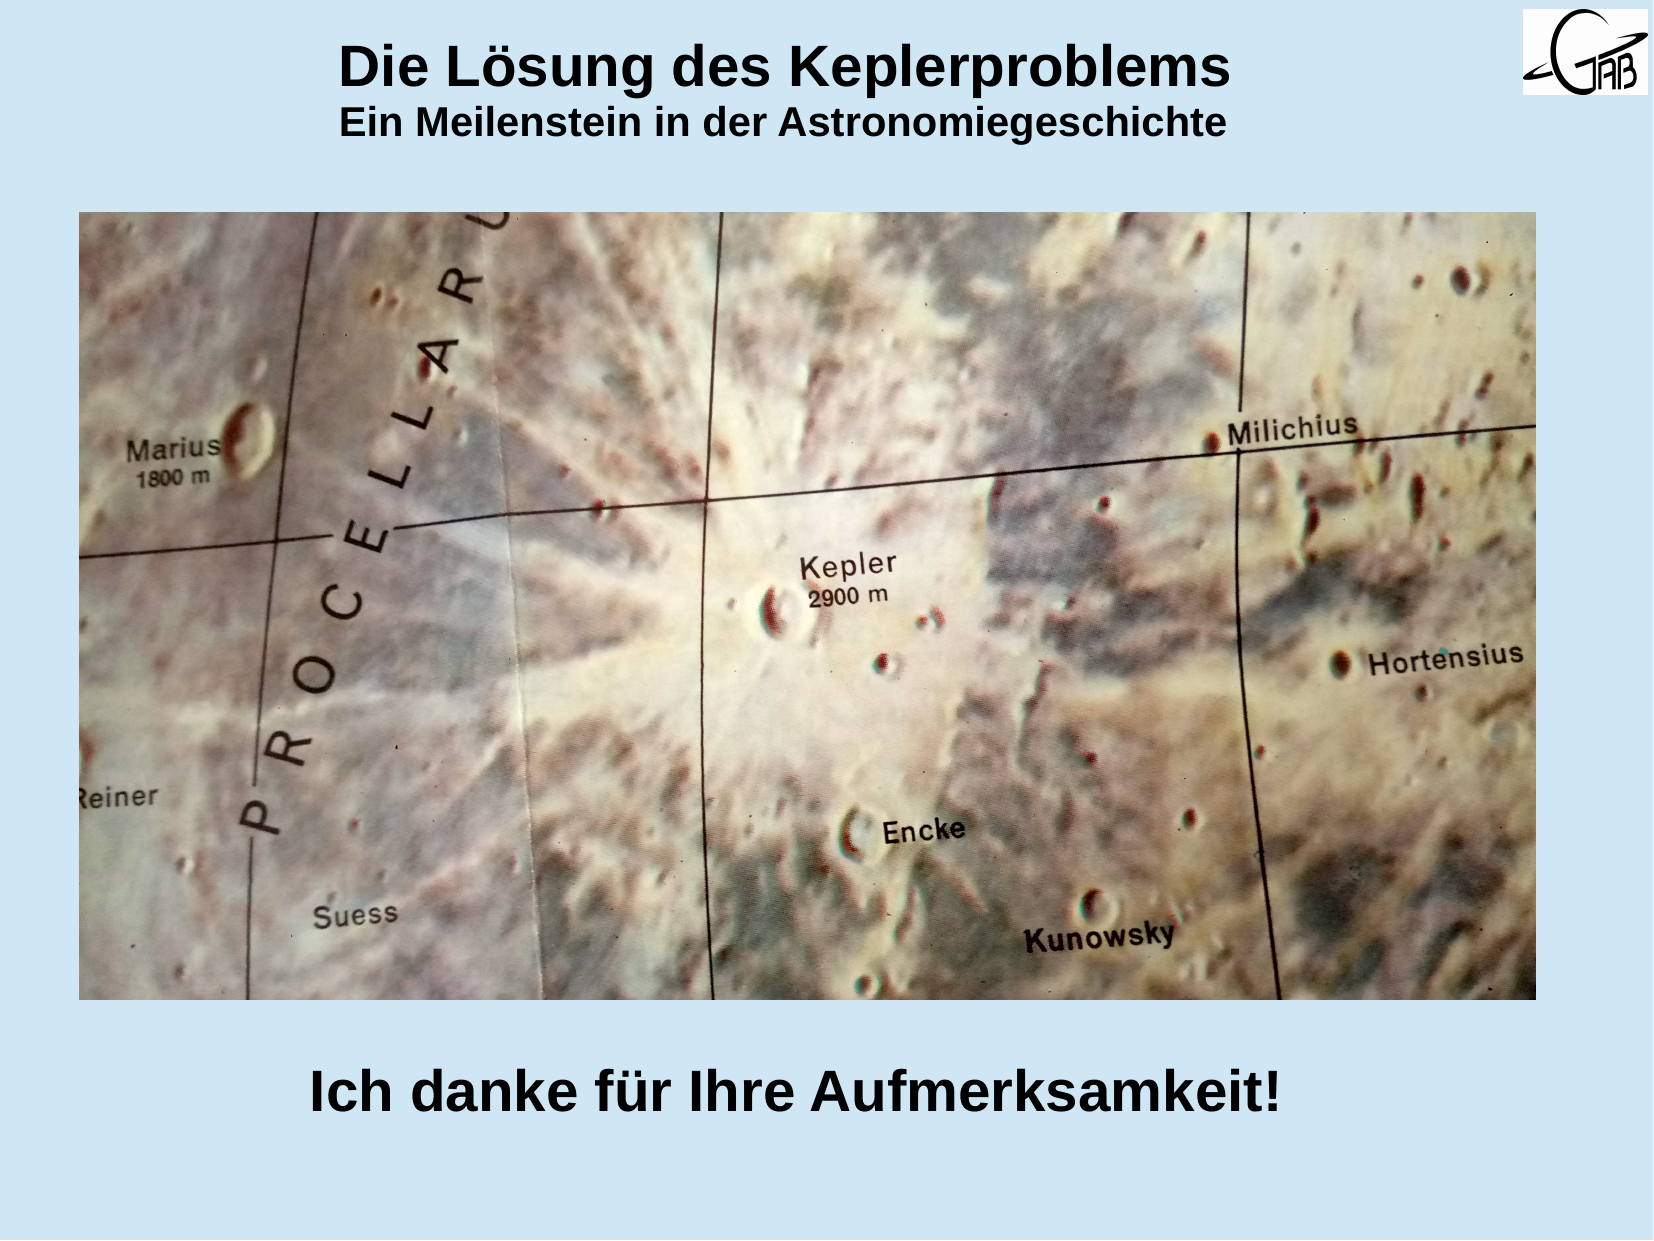

Die Lösung des Keplerproblems
Ein Meilenstein in der Astronomiegeschichte
Ich danke für Ihre Aufmerksamkeit!